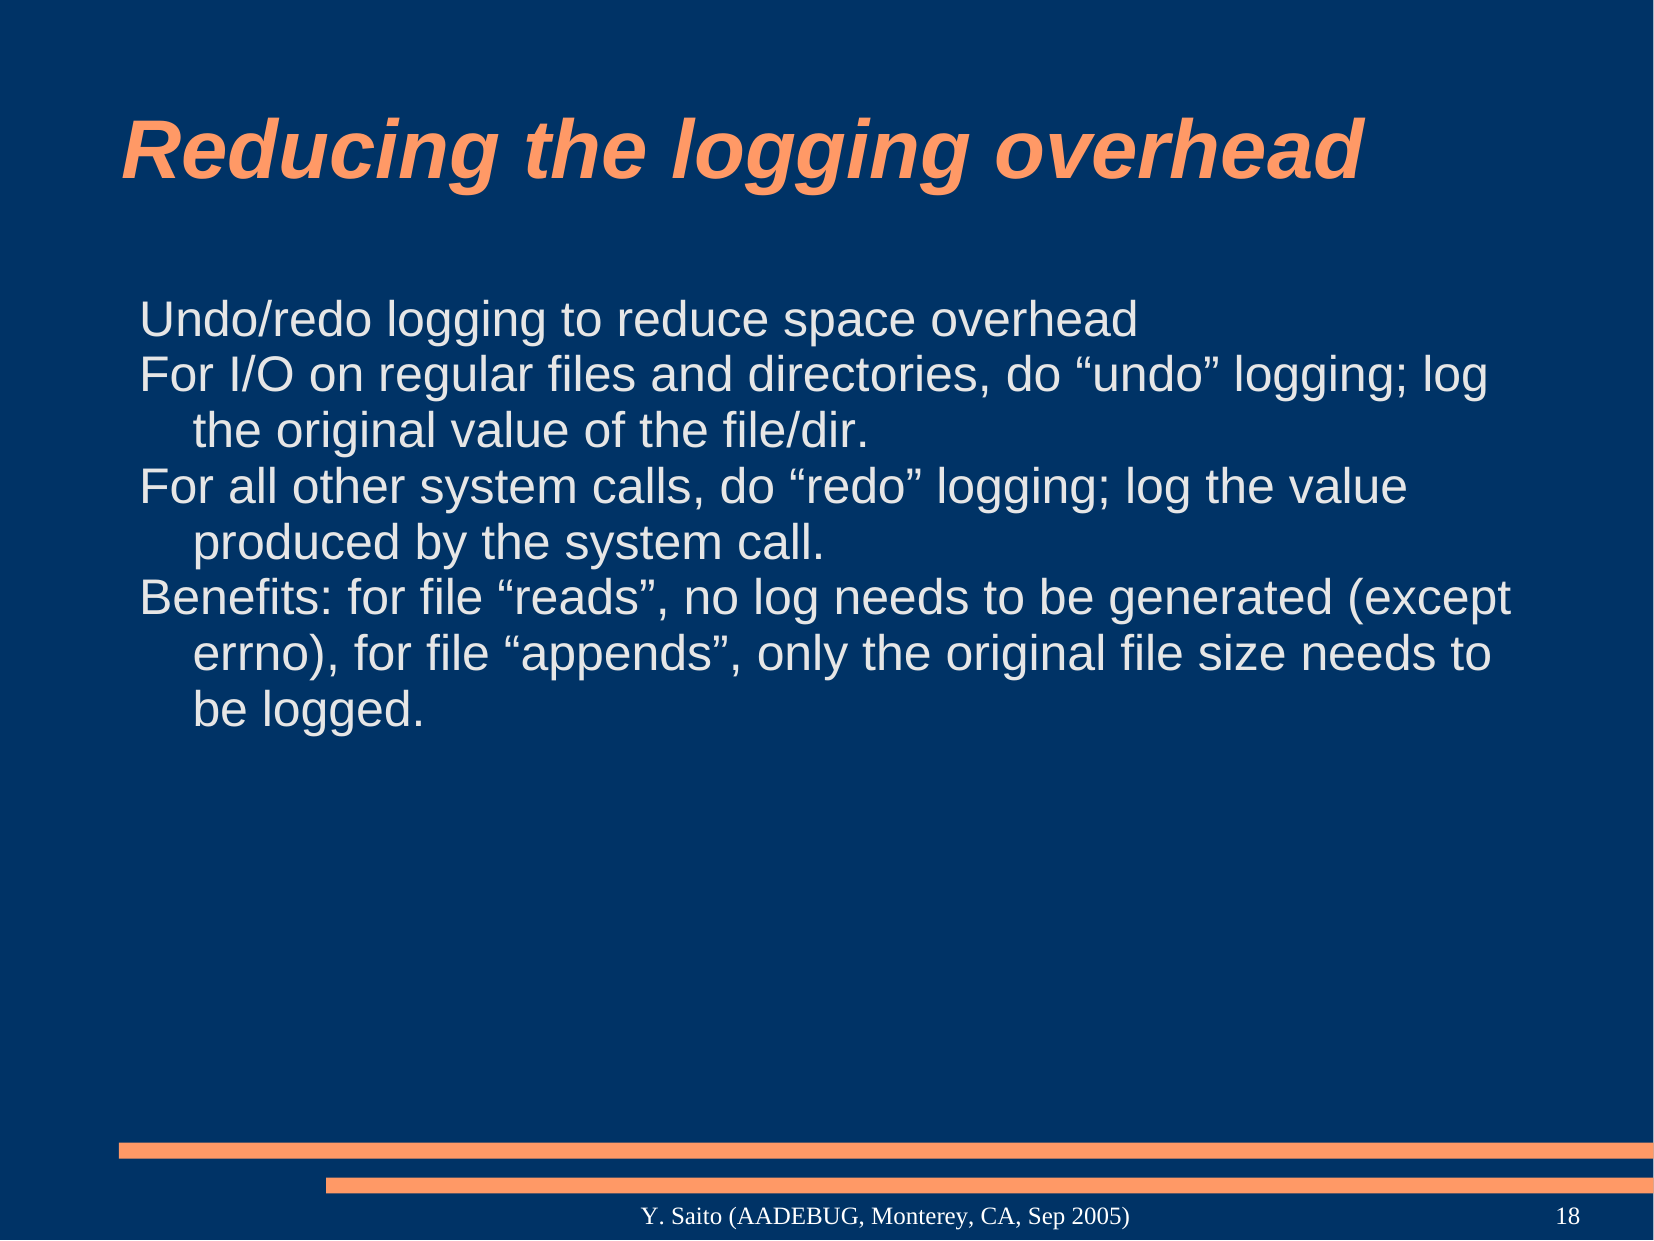

# Reducing the logging overhead
Undo/redo logging to reduce space overhead
For I/O on regular files and directories, do “undo” logging; log the original value of the file/dir.
For all other system calls, do “redo” logging; log the value produced by the system call.
Benefits: for file “reads”, no log needs to be generated (except errno), for file “appends”, only the original file size needs to be logged.